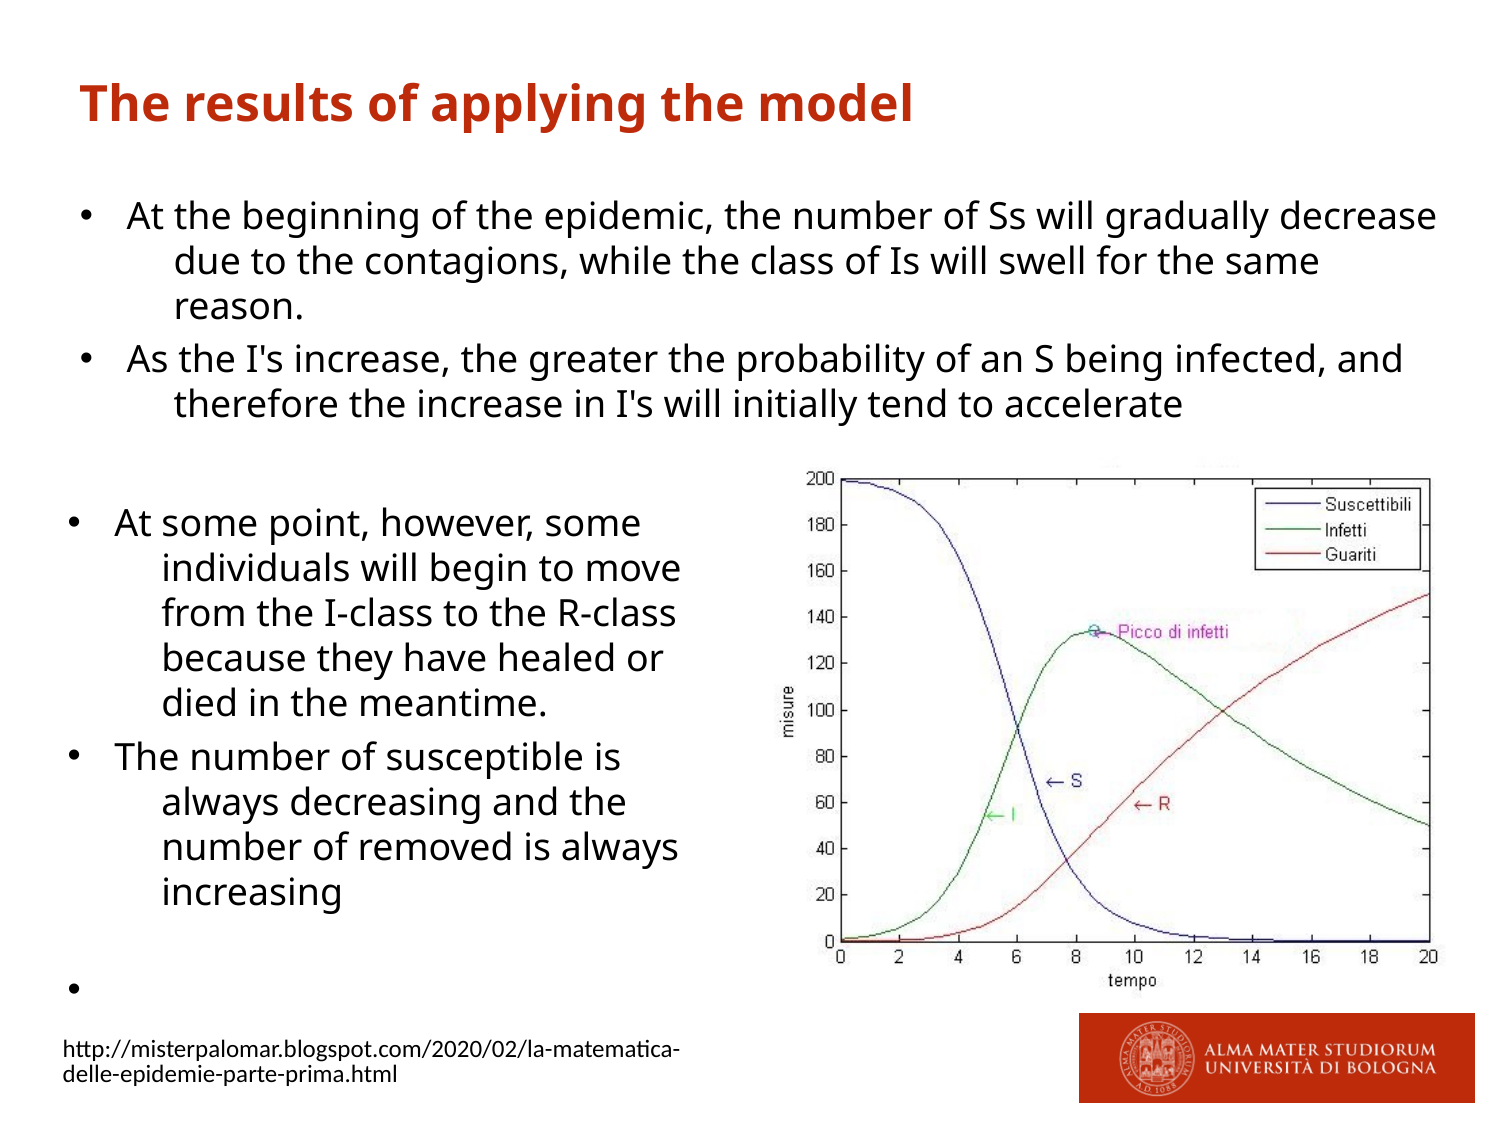

# The results of applying the model
At the beginning of the epidemic, the number of Ss will gradually decrease due to the contagions, while the class of Is will swell for the same reason.
As the I's increase, the greater the probability of an S being infected, and therefore the increase in I's will initially tend to accelerate
At some point, however, some individuals will begin to move from the I-class to the R-class because they have healed or died in the meantime.
The number of susceptible is always decreasing and the number of removed is always increasing
http://misterpalomar.blogspot.com/2020/02/la-matematica-delle-epidemie-parte-prima.html